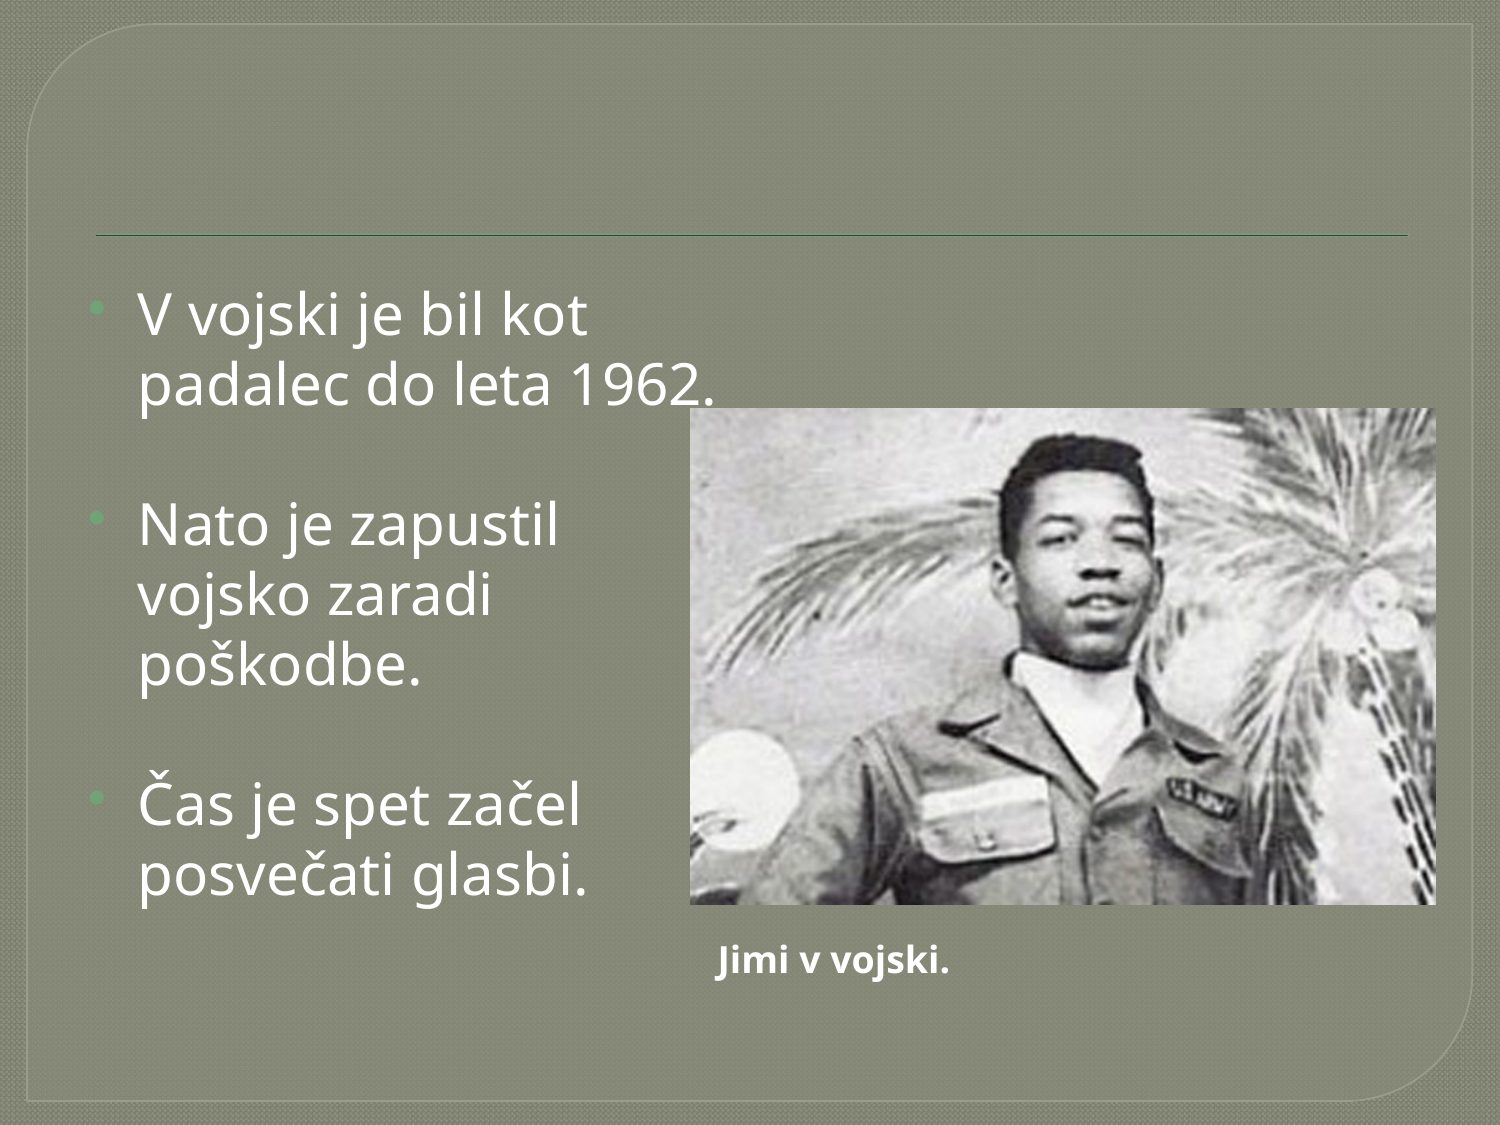

#
V vojski je bil kot padalec do leta 1962.
Nato je zapustil vojsko zaradi poškodbe.
Čas je spet začel posvečati glasbi.
Jimi v vojski.